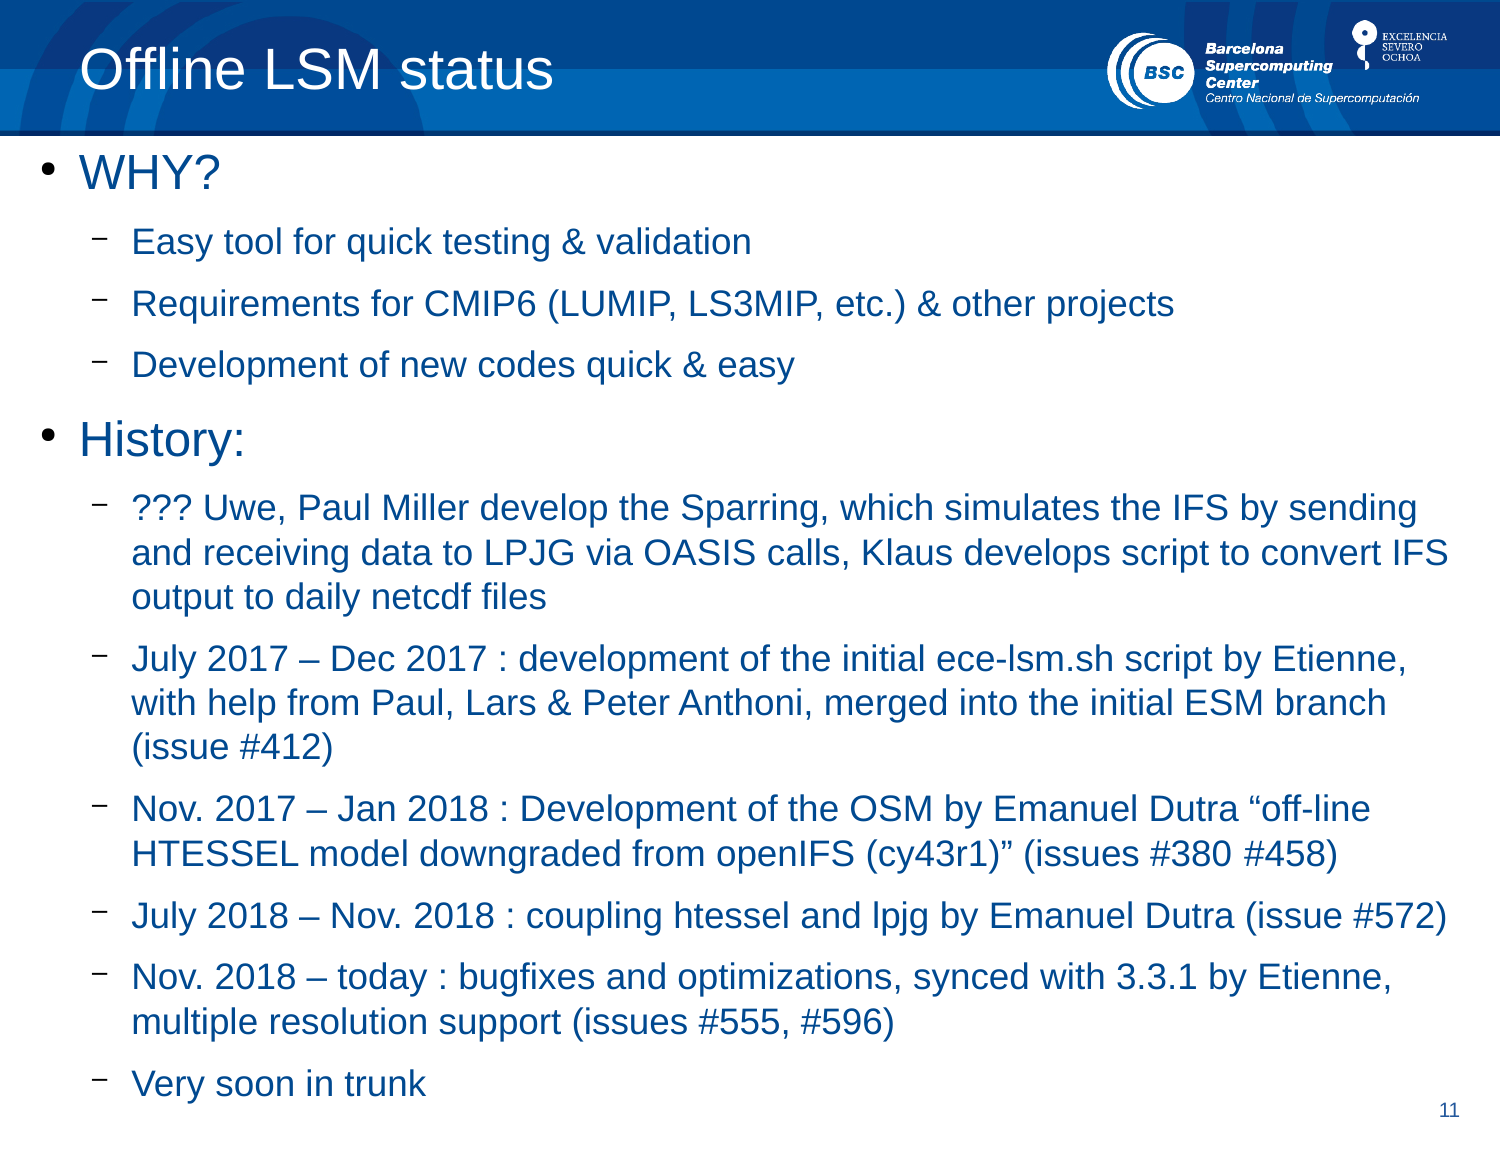

# Offline LSM status
WHY?
Easy tool for quick testing & validation
Requirements for CMIP6 (LUMIP, LS3MIP, etc.) & other projects
Development of new codes quick & easy
History:
??? Uwe, Paul Miller develop the Sparring, which simulates the IFS by sending and receiving data to LPJG via OASIS calls, Klaus develops script to convert IFS output to daily netcdf files
July 2017 – Dec 2017 : development of the initial ece-lsm.sh script by Etienne, with help from Paul, Lars & Peter Anthoni, merged into the initial ESM branch (issue #412)
Nov. 2017 – Jan 2018 : Development of the OSM by Emanuel Dutra “off-line HTESSEL model downgraded from openIFS (cy43r1)” (issues #380 #458)
July 2018 – Nov. 2018 : coupling htessel and lpjg by Emanuel Dutra (issue #572)
Nov. 2018 – today : bugfixes and optimizations, synced with 3.3.1 by Etienne, multiple resolution support (issues #555, #596)
Very soon in trunk